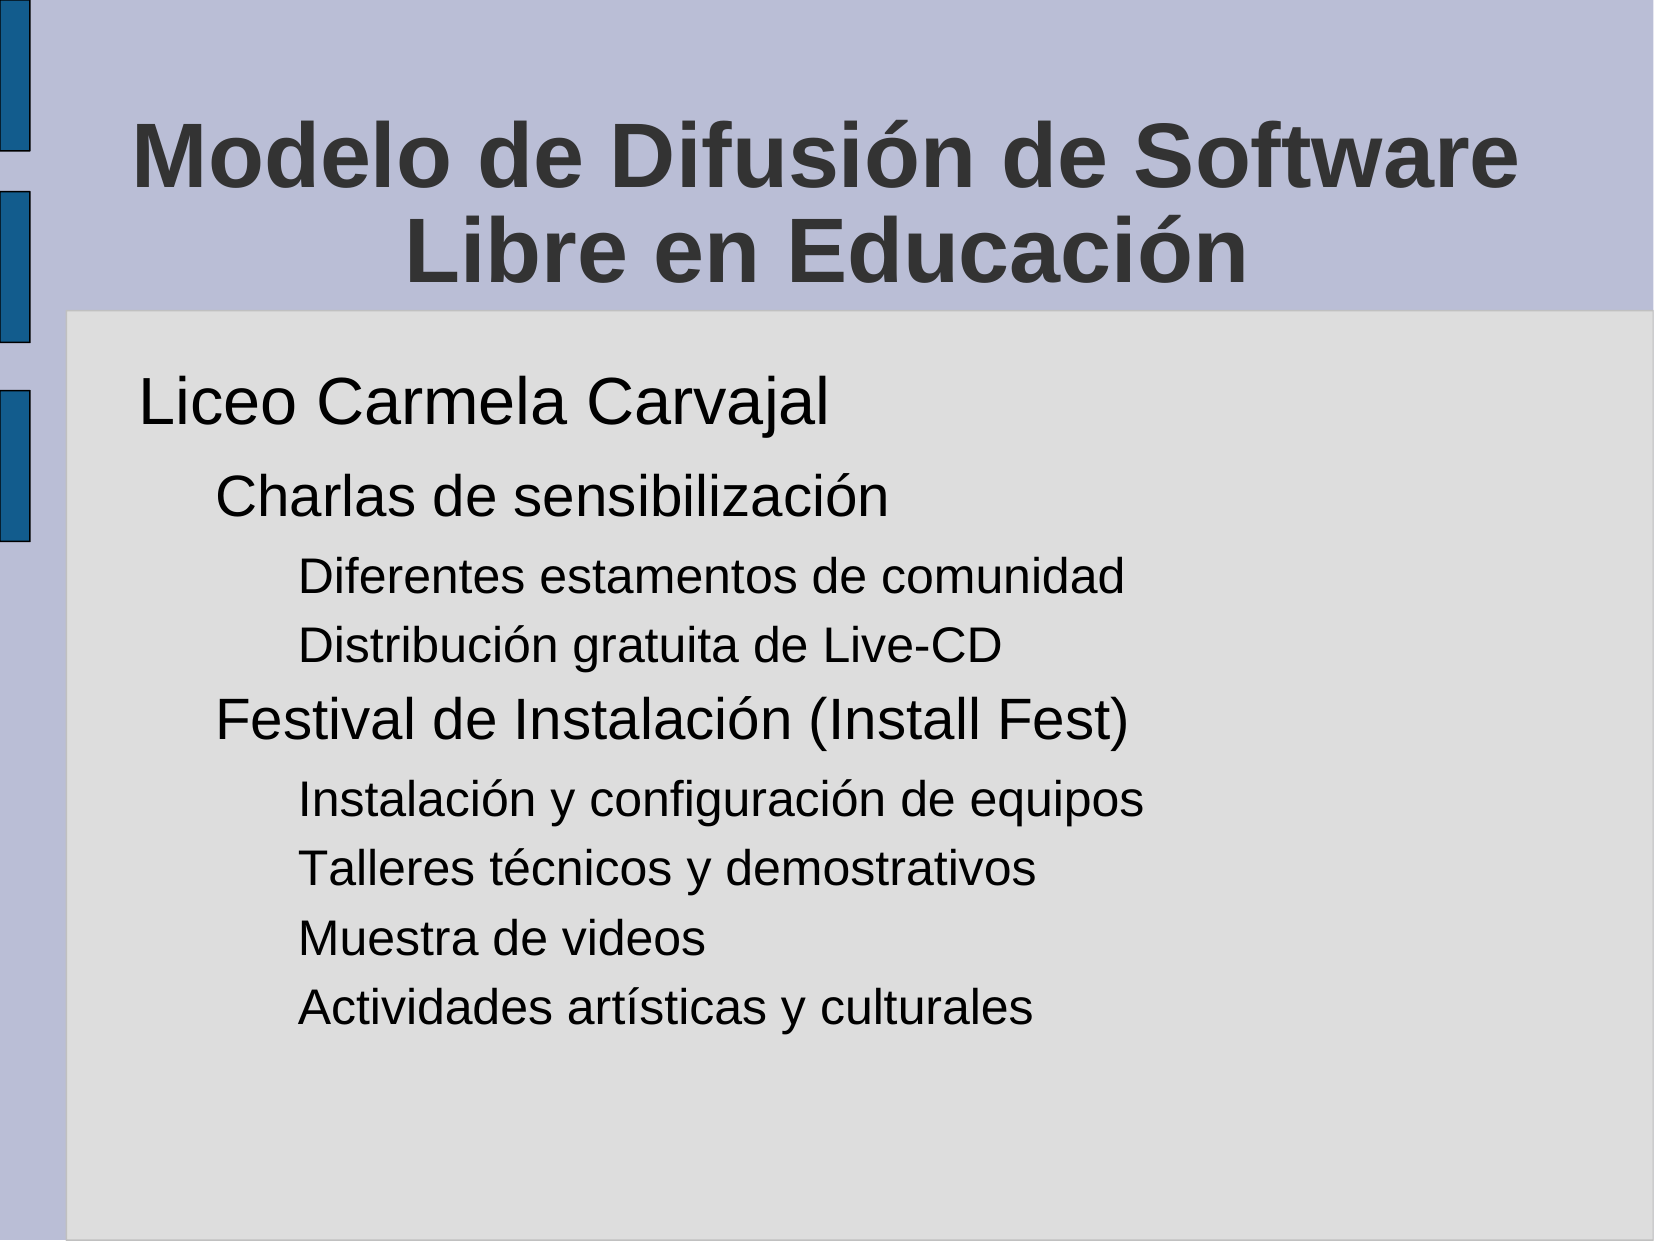

# Modelo de Difusión de Software Libre en Educación
Liceo Carmela Carvajal
Charlas de sensibilización
Diferentes estamentos de comunidad
Distribución gratuita de Live-CD
Festival de Instalación (Install Fest)
Instalación y configuración de equipos
Talleres técnicos y demostrativos
Muestra de videos
Actividades artísticas y culturales